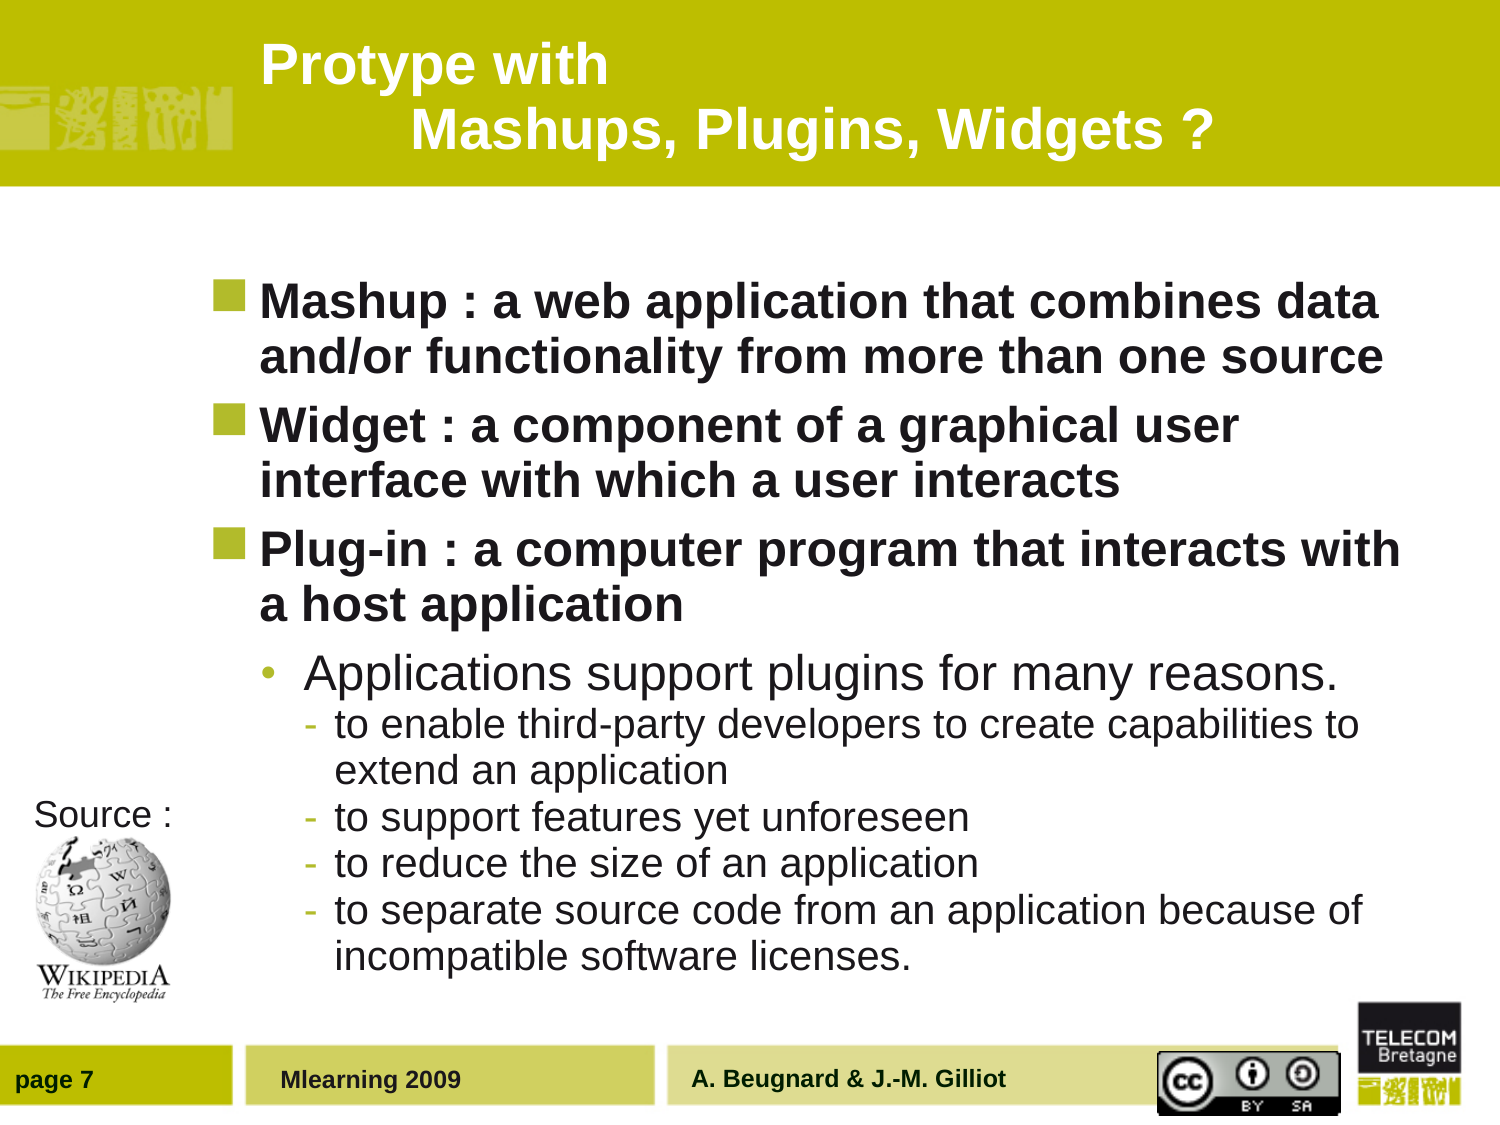

# Protype with Mashups, Plugins, Widgets ?
Mashup : a web application that combines data and/or functionality from more than one source
Widget : a component of a graphical user interface with which a user interacts
Plug-in : a computer program that interacts with a host application
Applications support plugins for many reasons.
to enable third-party developers to create capabilities to extend an application
to support features yet unforeseen
to reduce the size of an application
to separate source code from an application because of incompatible software licenses.
Source :
7